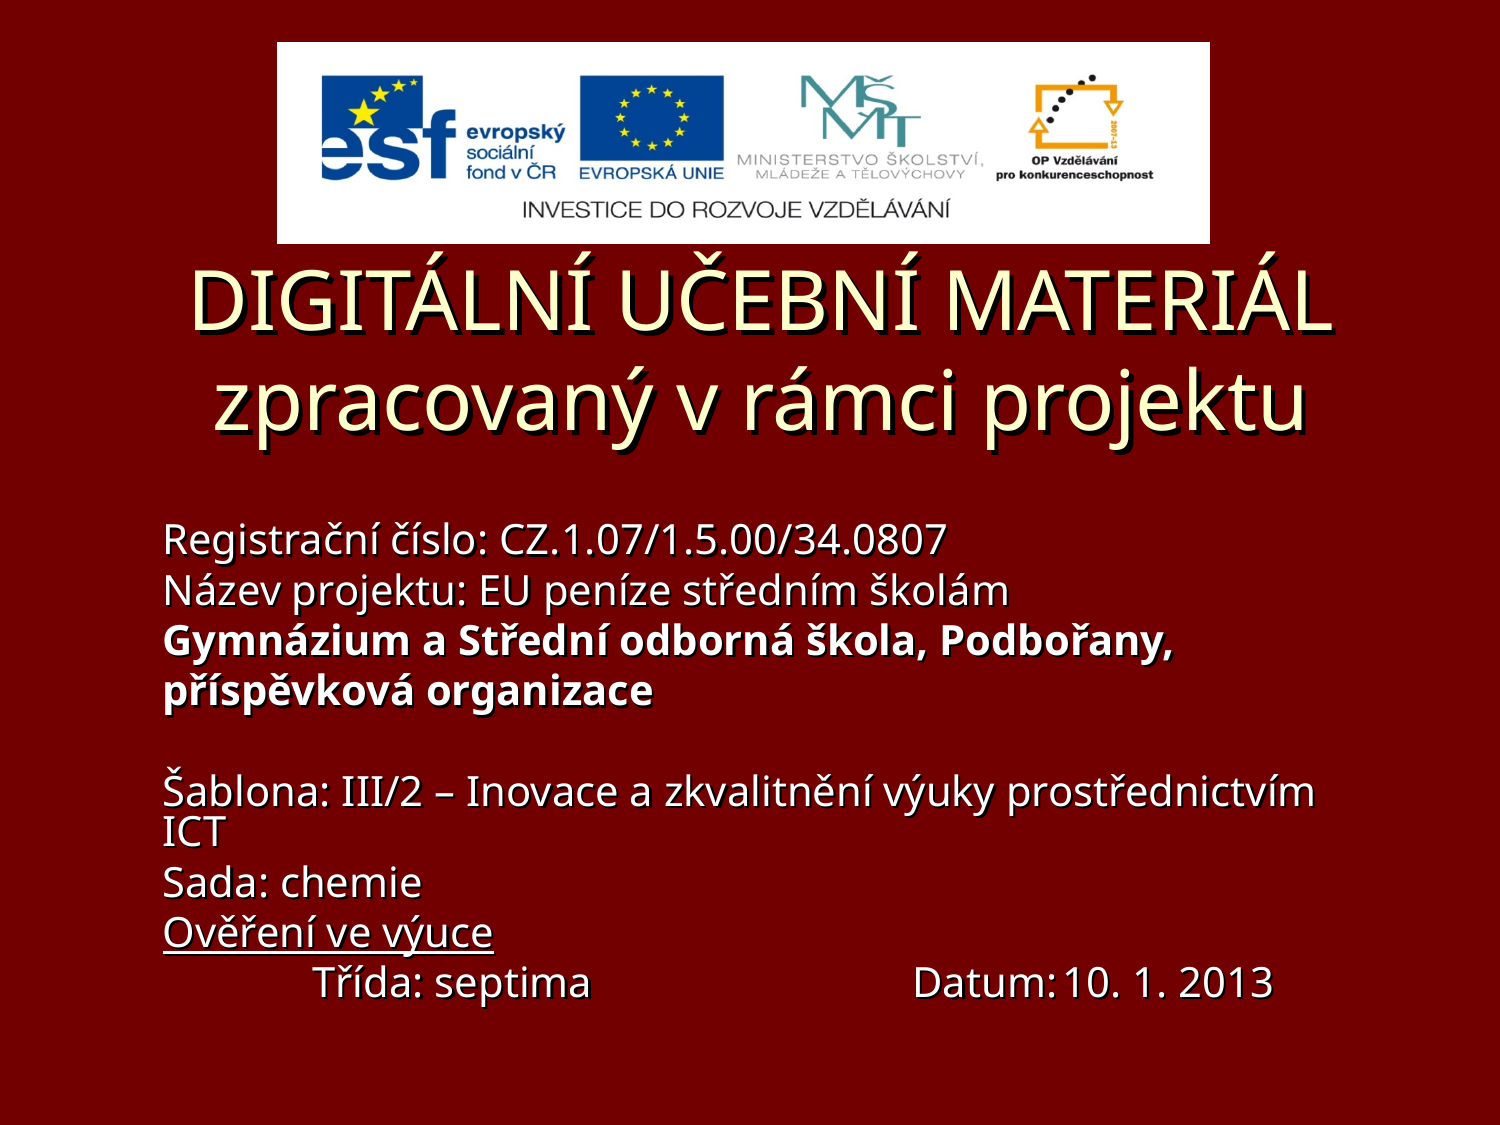

# DIGITÁLNÍ UČEBNÍ MATERIÁL zpracovaný v rámci projektu
Registrační číslo: CZ.1.07/1.5.00/34.0807
Název projektu: EU peníze středním školám
Gymnázium a Střední odborná škola, Podbořany,
příspěvková organizace
Šablona: III/2 – Inovace a zkvalitnění výuky prostřednictvím ICT
Sada: chemie
Ověření ve výuce
	Třída: septima			Datum:	10. 1. 2013